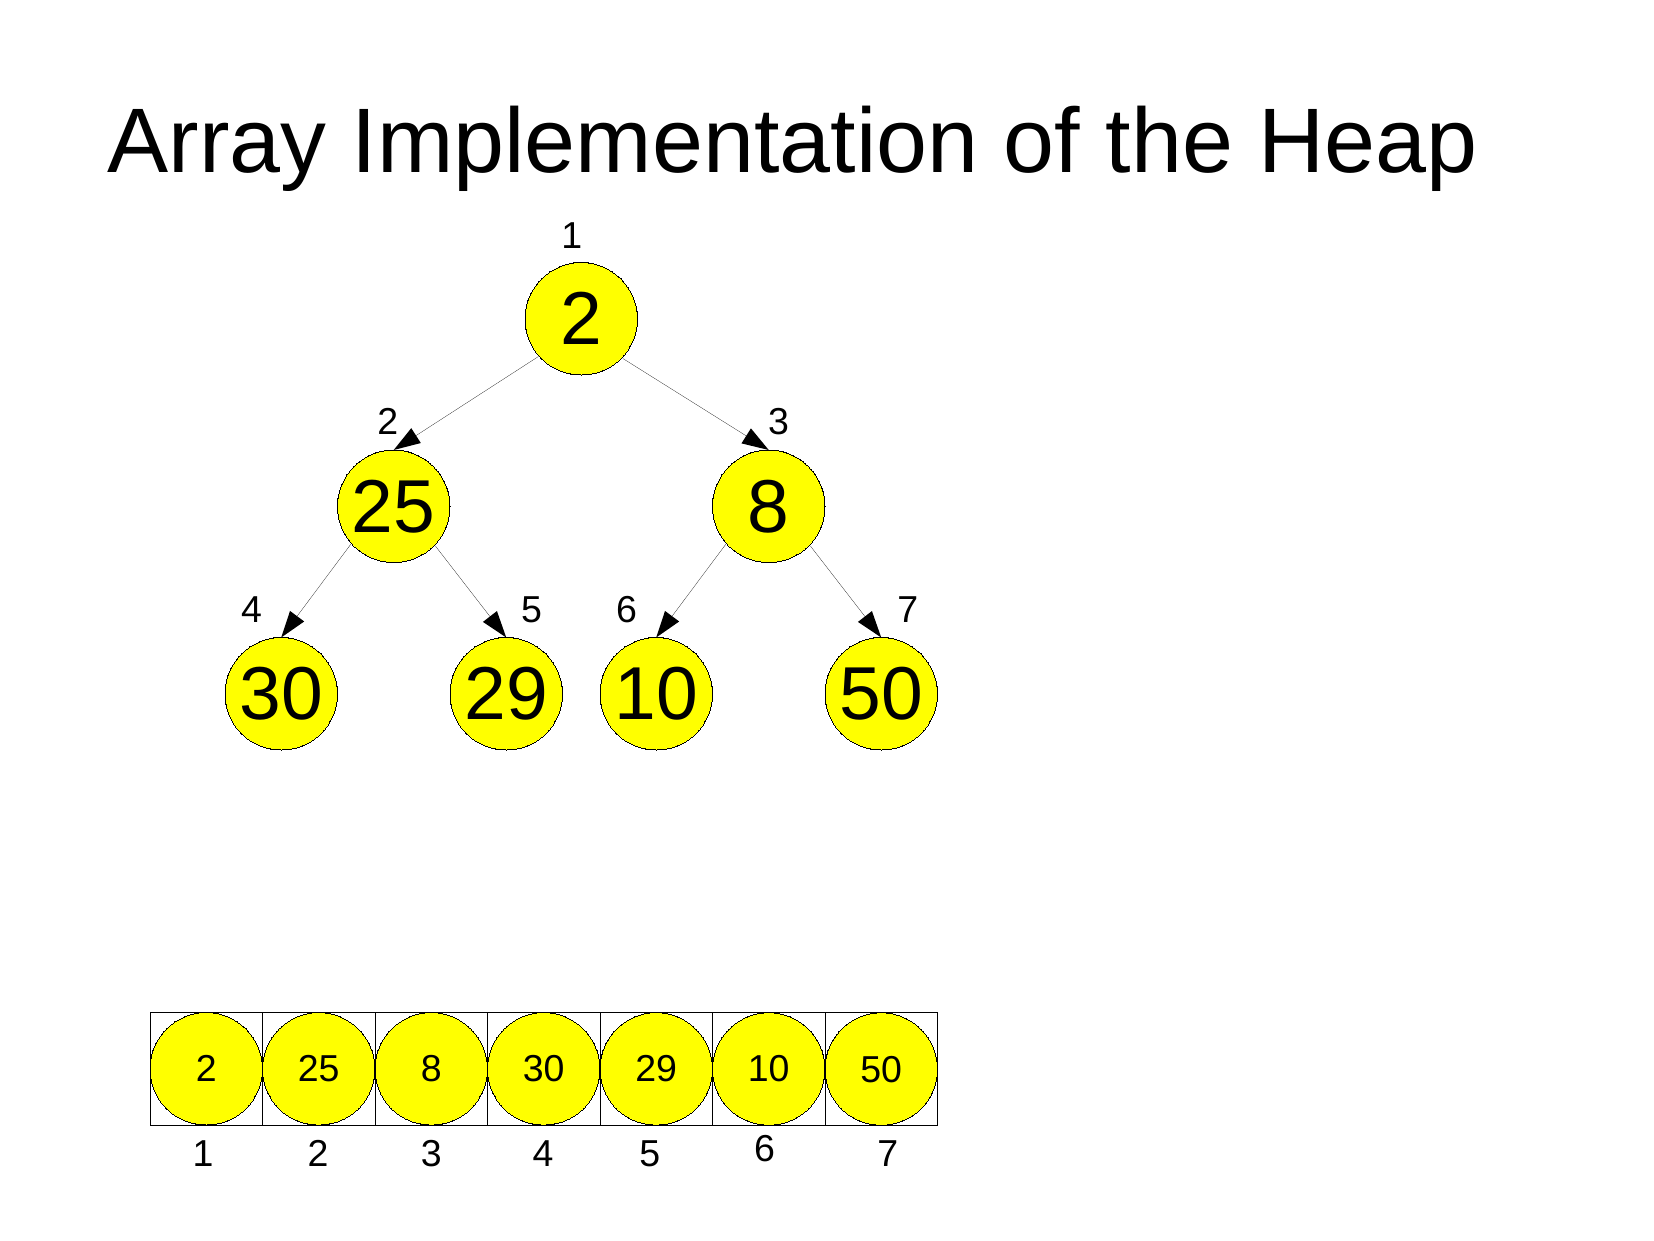

# Array Implementation of the Heap
1
2
2
3
25
8
4
5
6
7
30
29
10
50
2
25
8
30
29
10
50
6
1
5
7
2
4
3